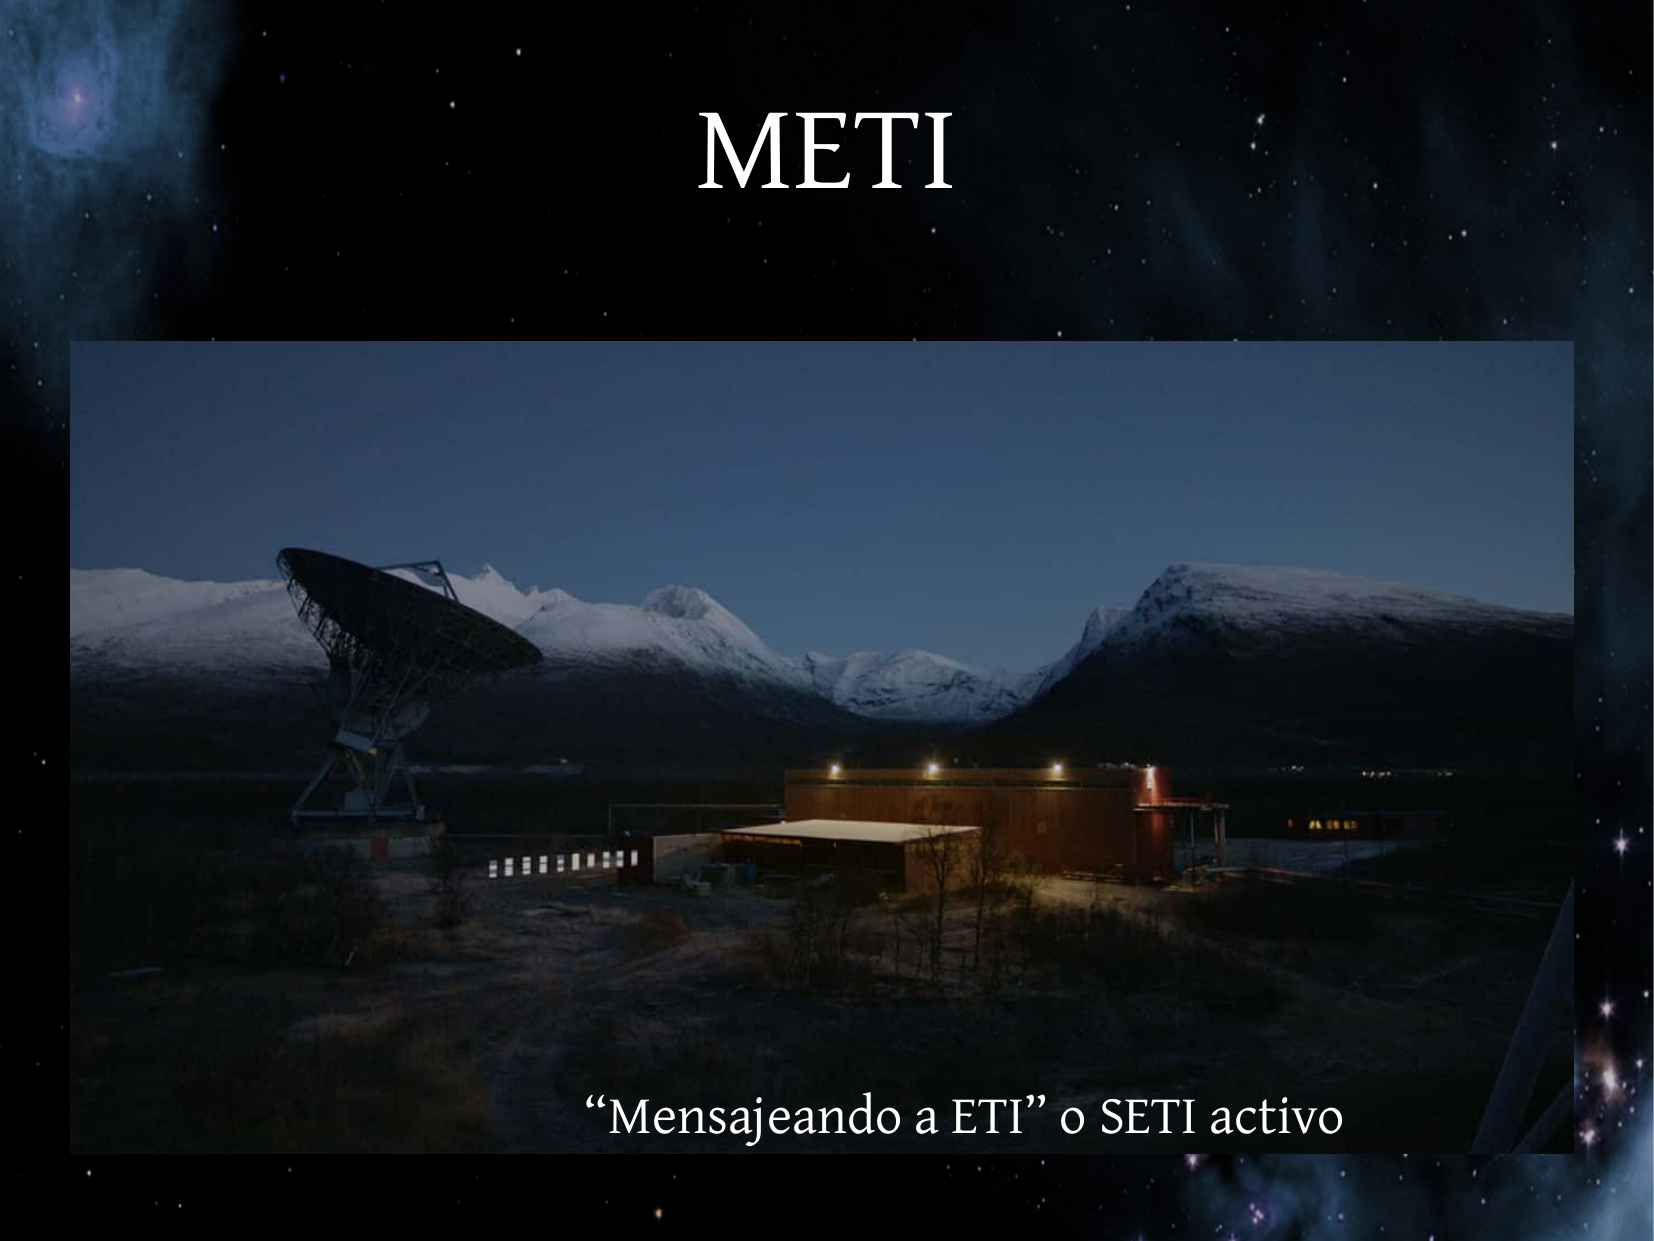

# METI
“Mensajeando a ETI” o SETI activo